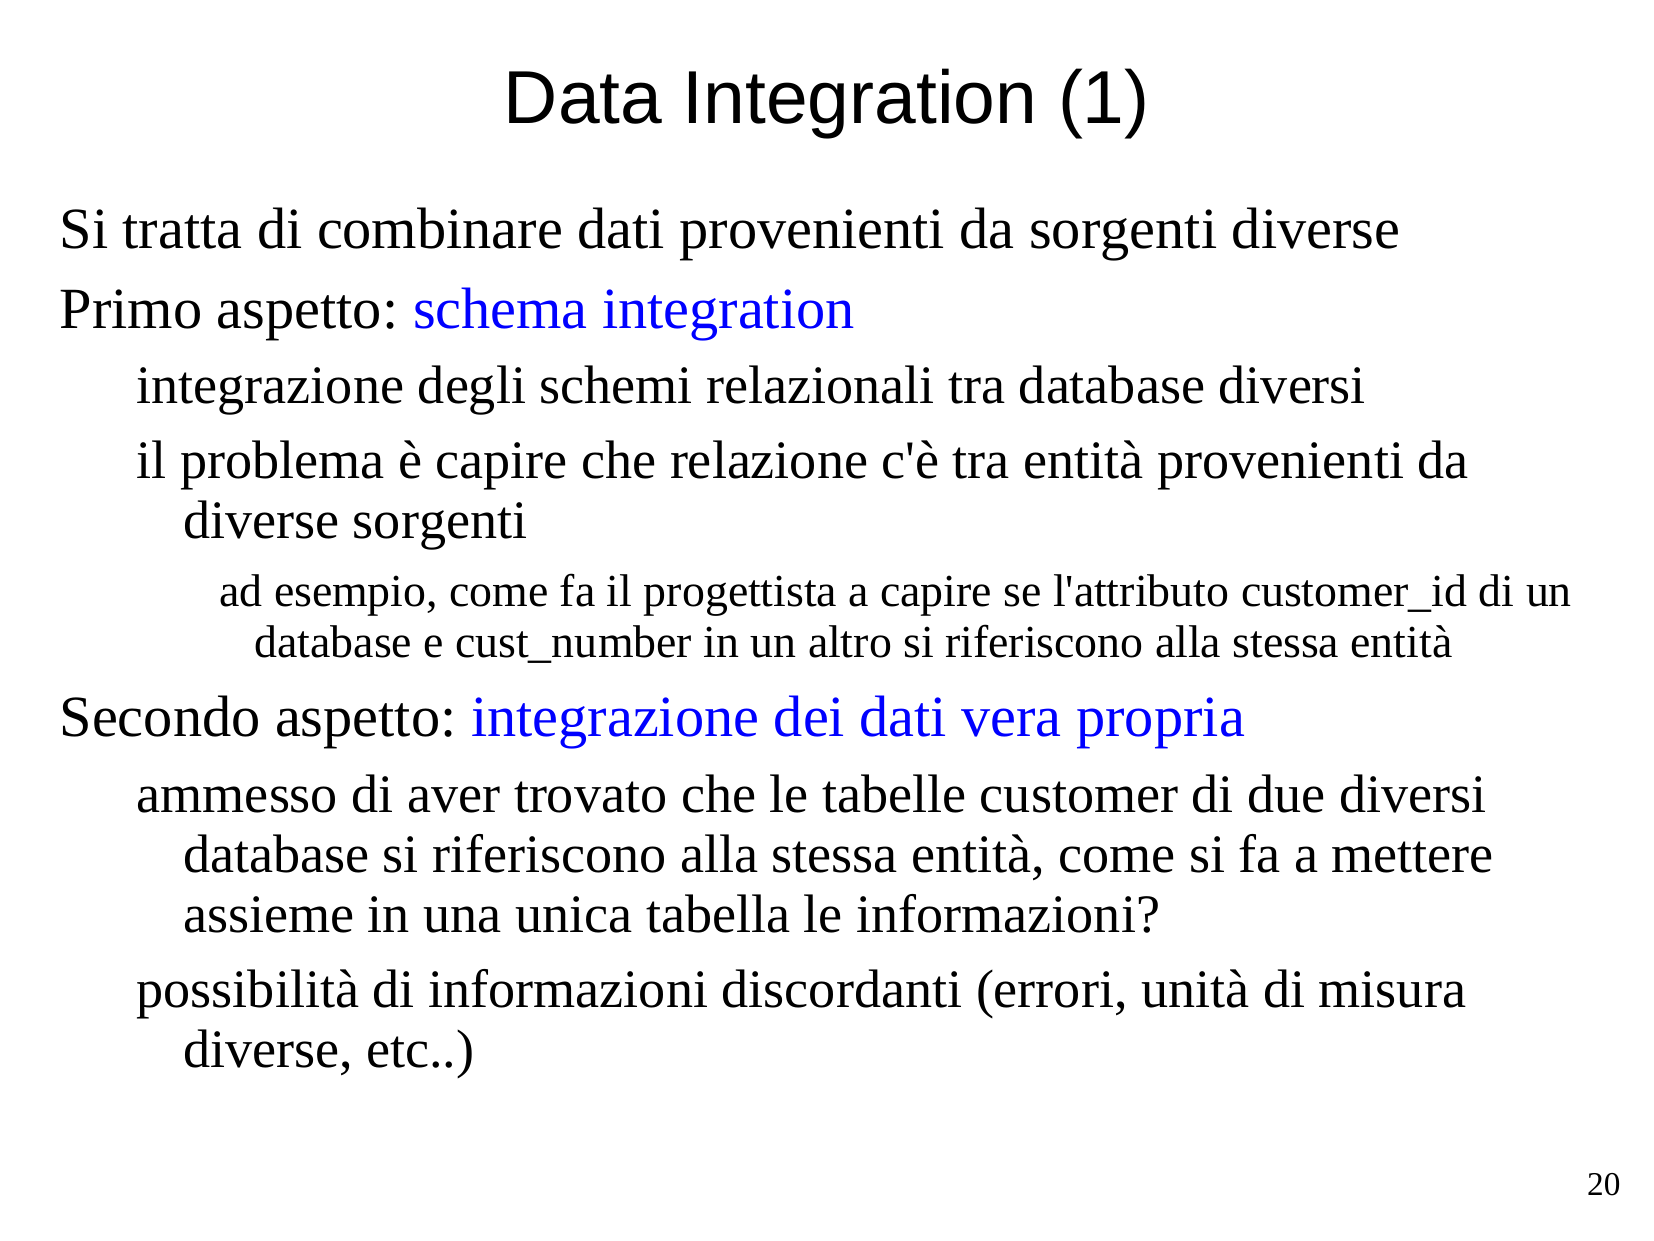

# Data Integration (1)
Si tratta di combinare dati provenienti da sorgenti diverse
Primo aspetto: schema integration
integrazione degli schemi relazionali tra database diversi
il problema è capire che relazione c'è tra entità provenienti da diverse sorgenti
ad esempio, come fa il progettista a capire se l'attributo customer_id di un database e cust_number in un altro si riferiscono alla stessa entità
Secondo aspetto: integrazione dei dati vera propria
ammesso di aver trovato che le tabelle customer di due diversi database si riferiscono alla stessa entità, come si fa a mettere assieme in una unica tabella le informazioni?
possibilità di informazioni discordanti (errori, unità di misura diverse, etc..)